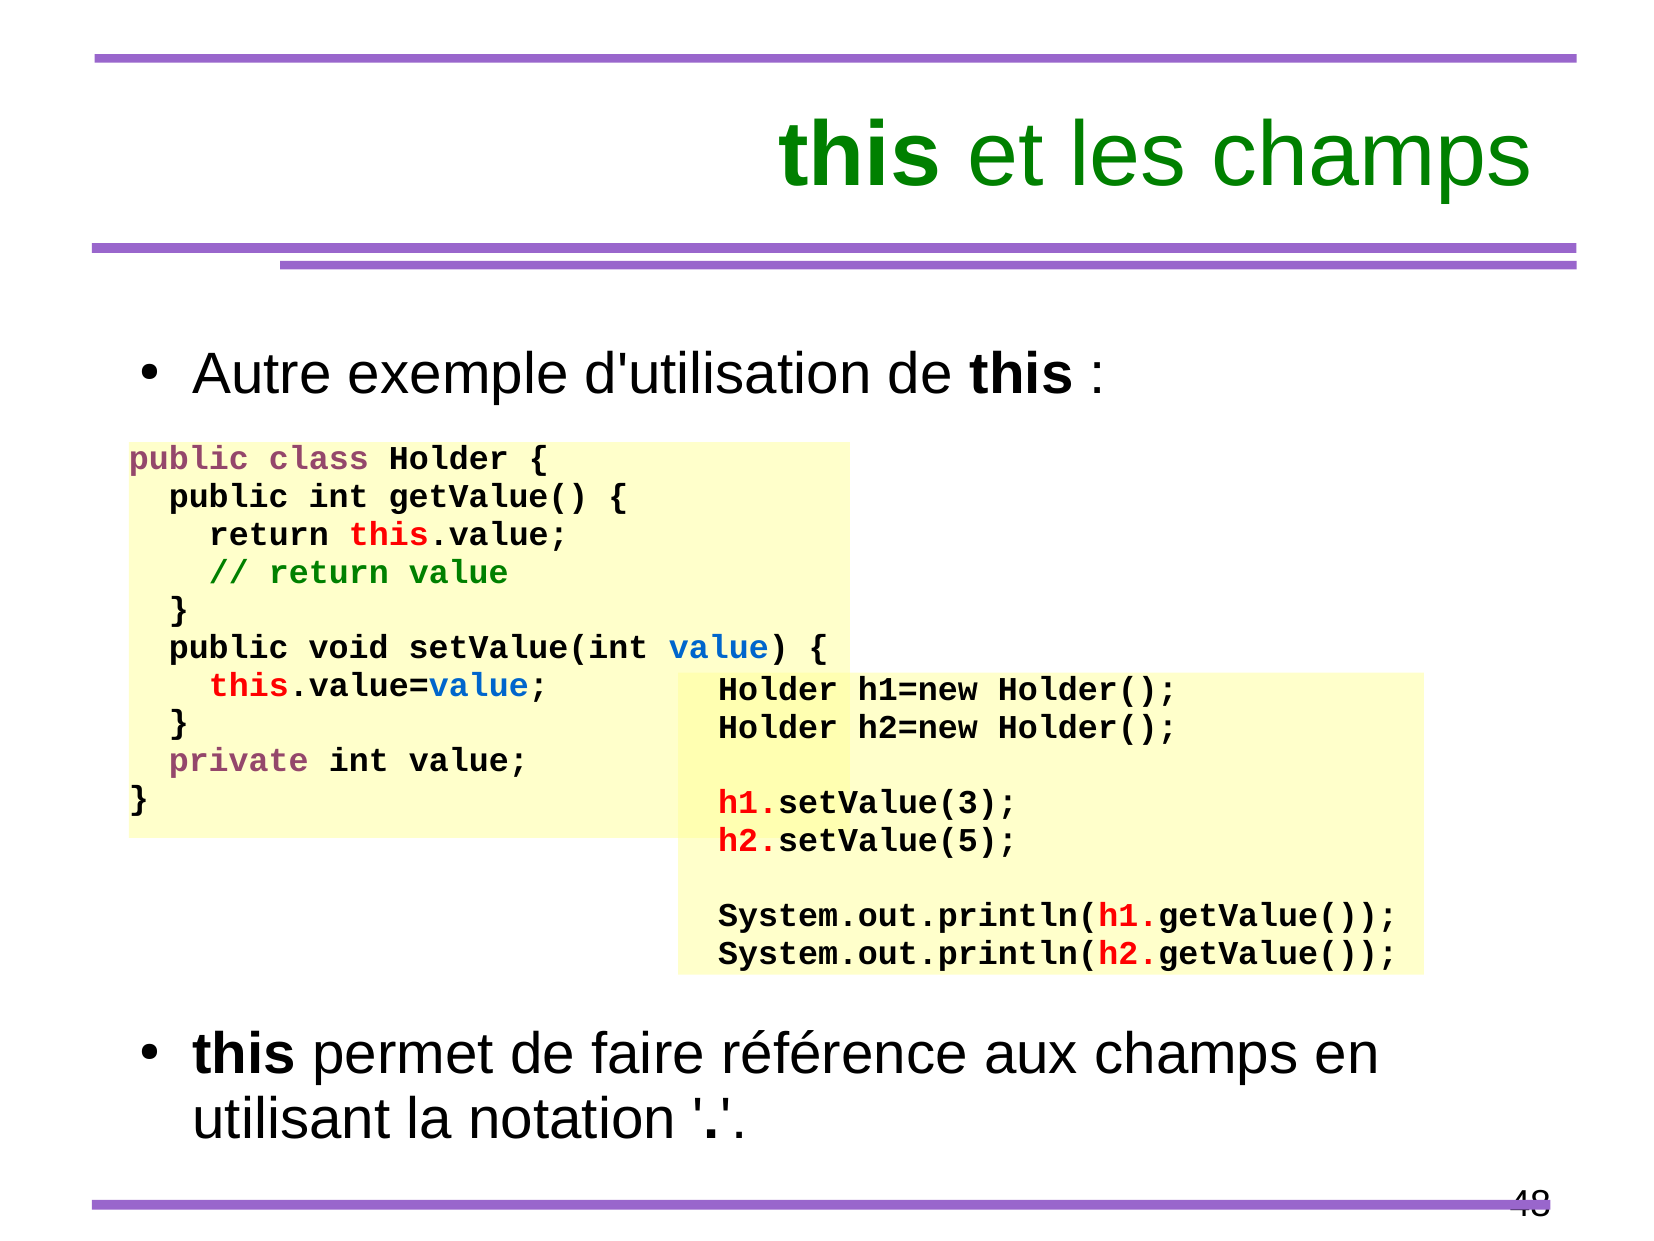

# this et les champs
Autre exemple d'utilisation de this :
this permet de faire référence aux champs en utilisant la notation '.'.
public class Holder {
 public int getValue() {
 return this.value;
 // return value
 }
 public void setValue(int value) {
 this.value=value;
 }
 private int value;
}
 Holder h1=new Holder();
 Holder h2=new Holder();
 h1.setValue(3);
 h2.setValue(5);
 System.out.println(h1.getValue());
 System.out.println(h2.getValue());